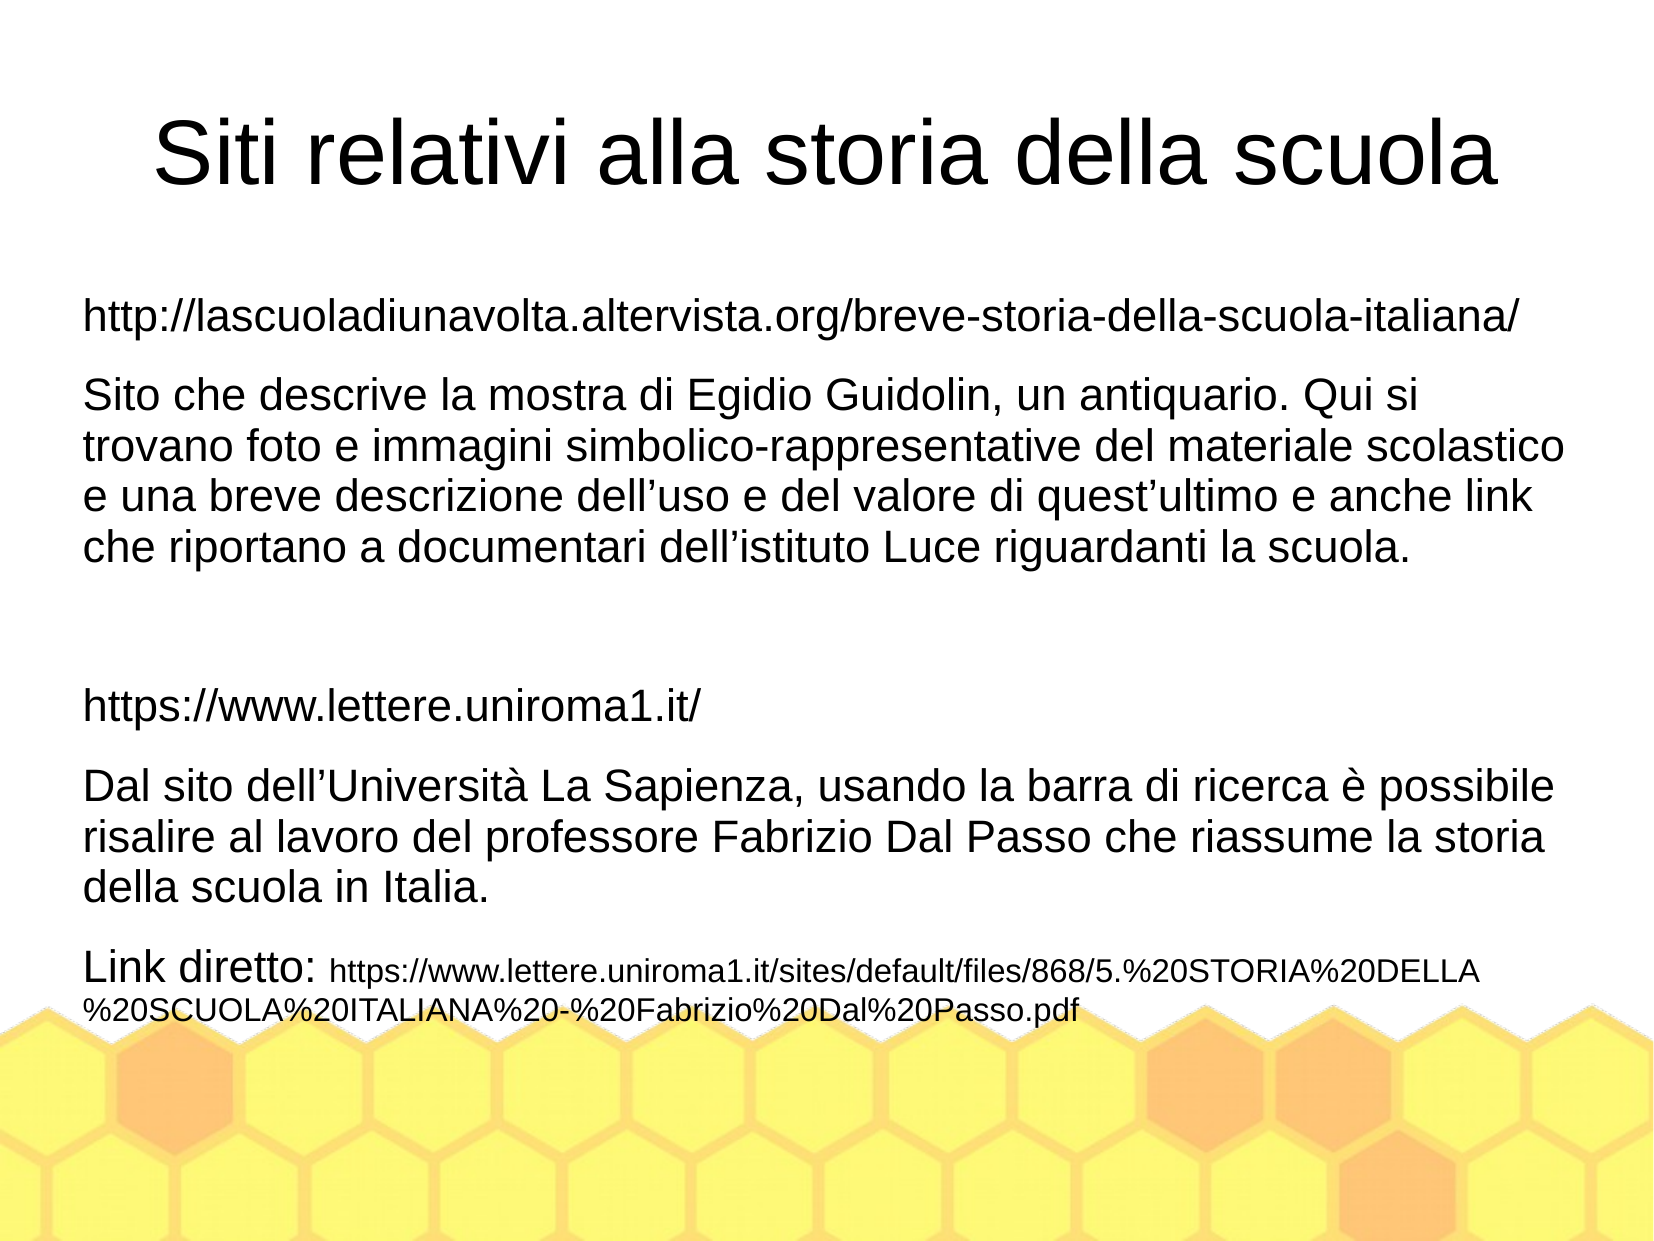

# Siti relativi alla storia della scuola
http://lascuoladiunavolta.altervista.org/breve-storia-della-scuola-italiana/
Sito che descrive la mostra di Egidio Guidolin, un antiquario. Qui si trovano foto e immagini simbolico-rappresentative del materiale scolastico e una breve descrizione dell’uso e del valore di quest’ultimo e anche link che riportano a documentari dell’istituto Luce riguardanti la scuola.
https://www.lettere.uniroma1.it/
Dal sito dell’Università La Sapienza, usando la barra di ricerca è possibile risalire al lavoro del professore Fabrizio Dal Passo che riassume la storia della scuola in Italia.
Link diretto: https://www.lettere.uniroma1.it/sites/default/files/868/5.%20STORIA%20DELLA%20SCUOLA%20ITALIANA%20-%20Fabrizio%20Dal%20Passo.pdf